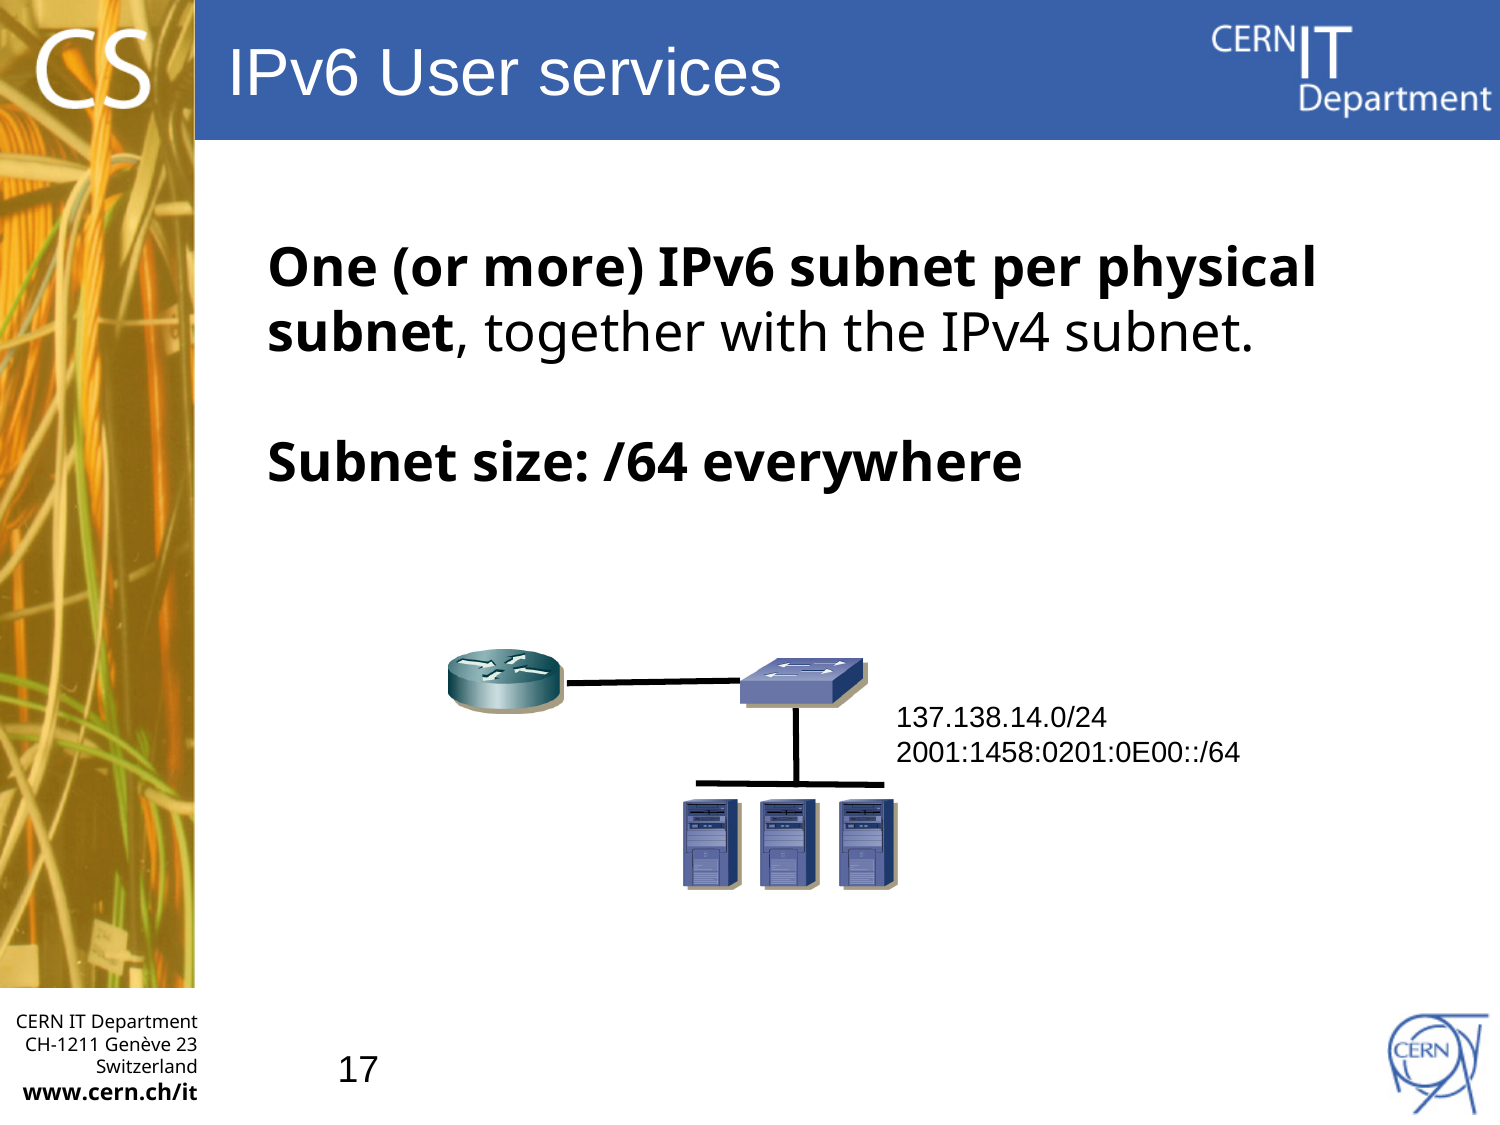

# IPv6 User services
One (or more) IPv6 subnet per physical subnet, together with the IPv4 subnet.
Subnet size: /64 everywhere
137.138.14.0/24
2001:1458:0201:0E00::/64